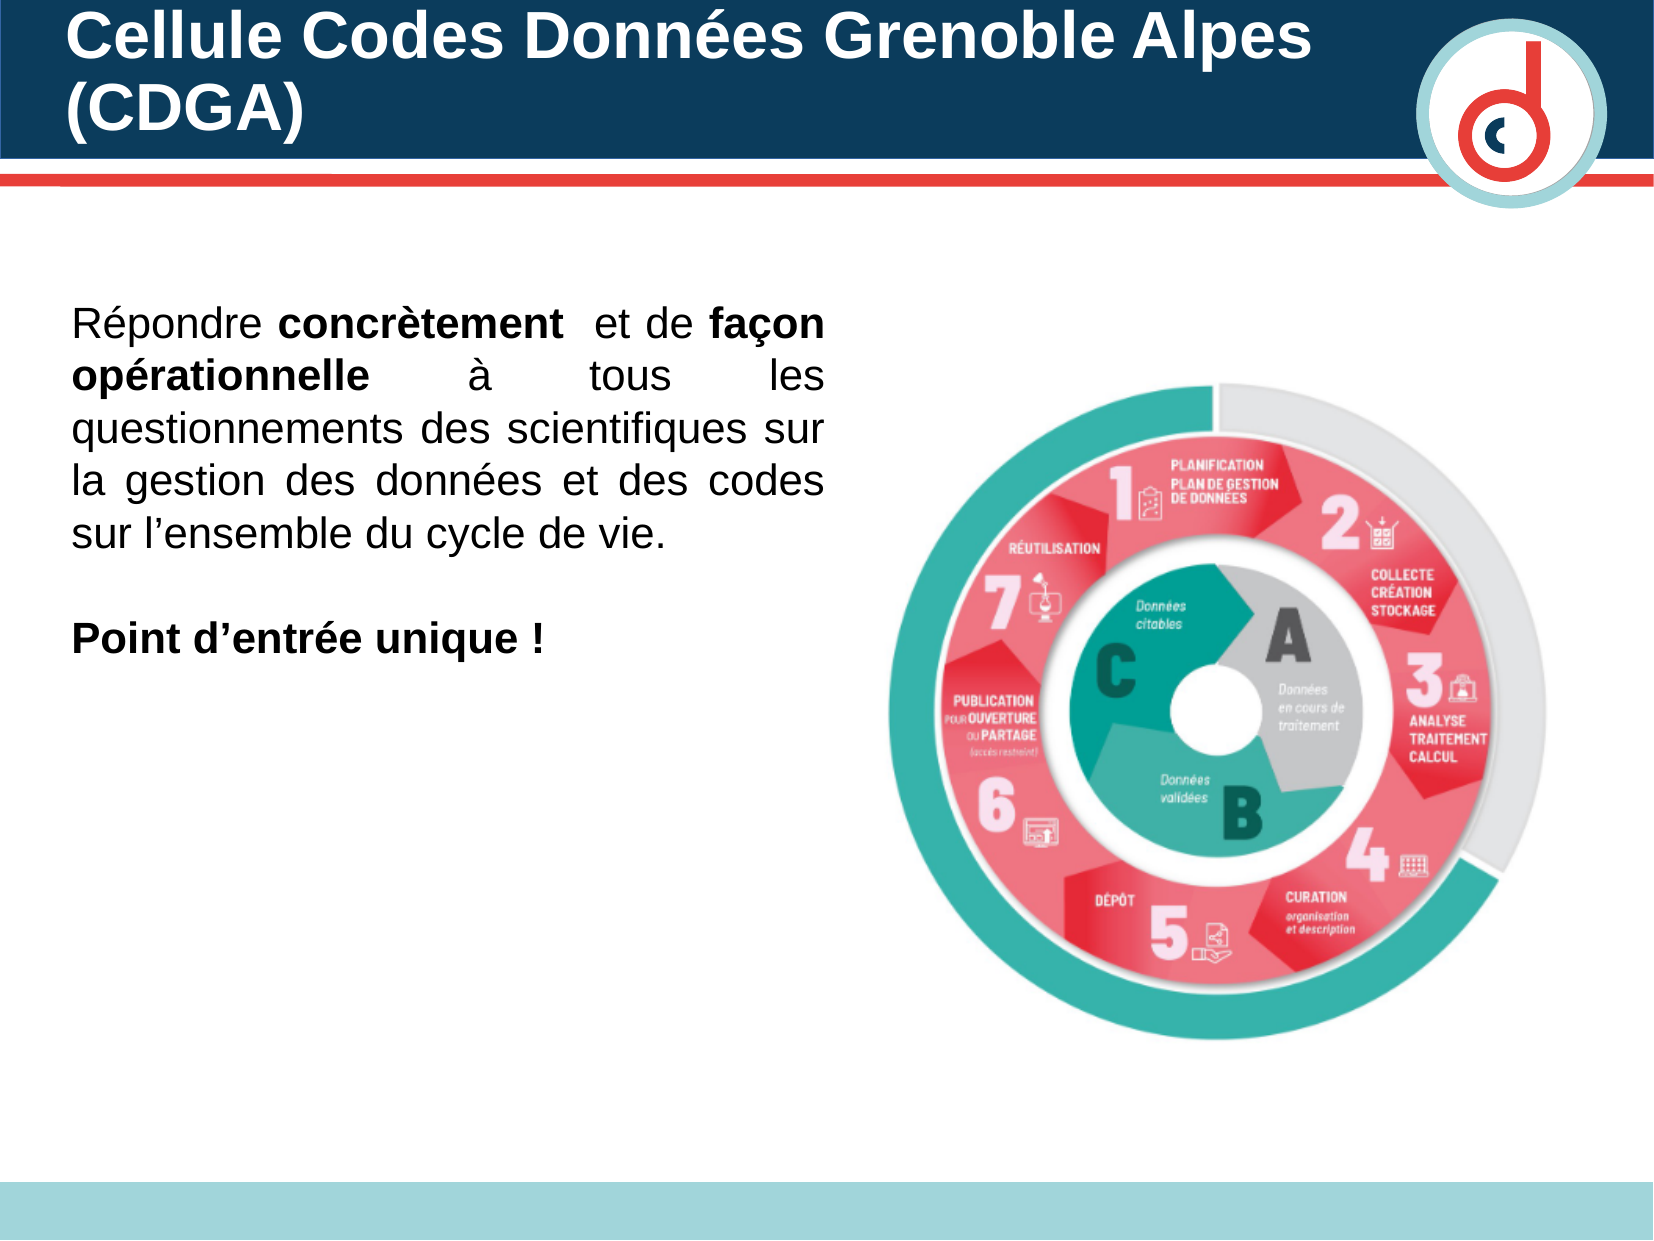

Cellule Codes Données Grenoble Alpes (CDGA)
Répondre concrètement et de façon opérationnelle à tous les questionnements des scientifiques sur la gestion des données et des codes sur l’ensemble du cycle de vie.
Point d’entrée unique !